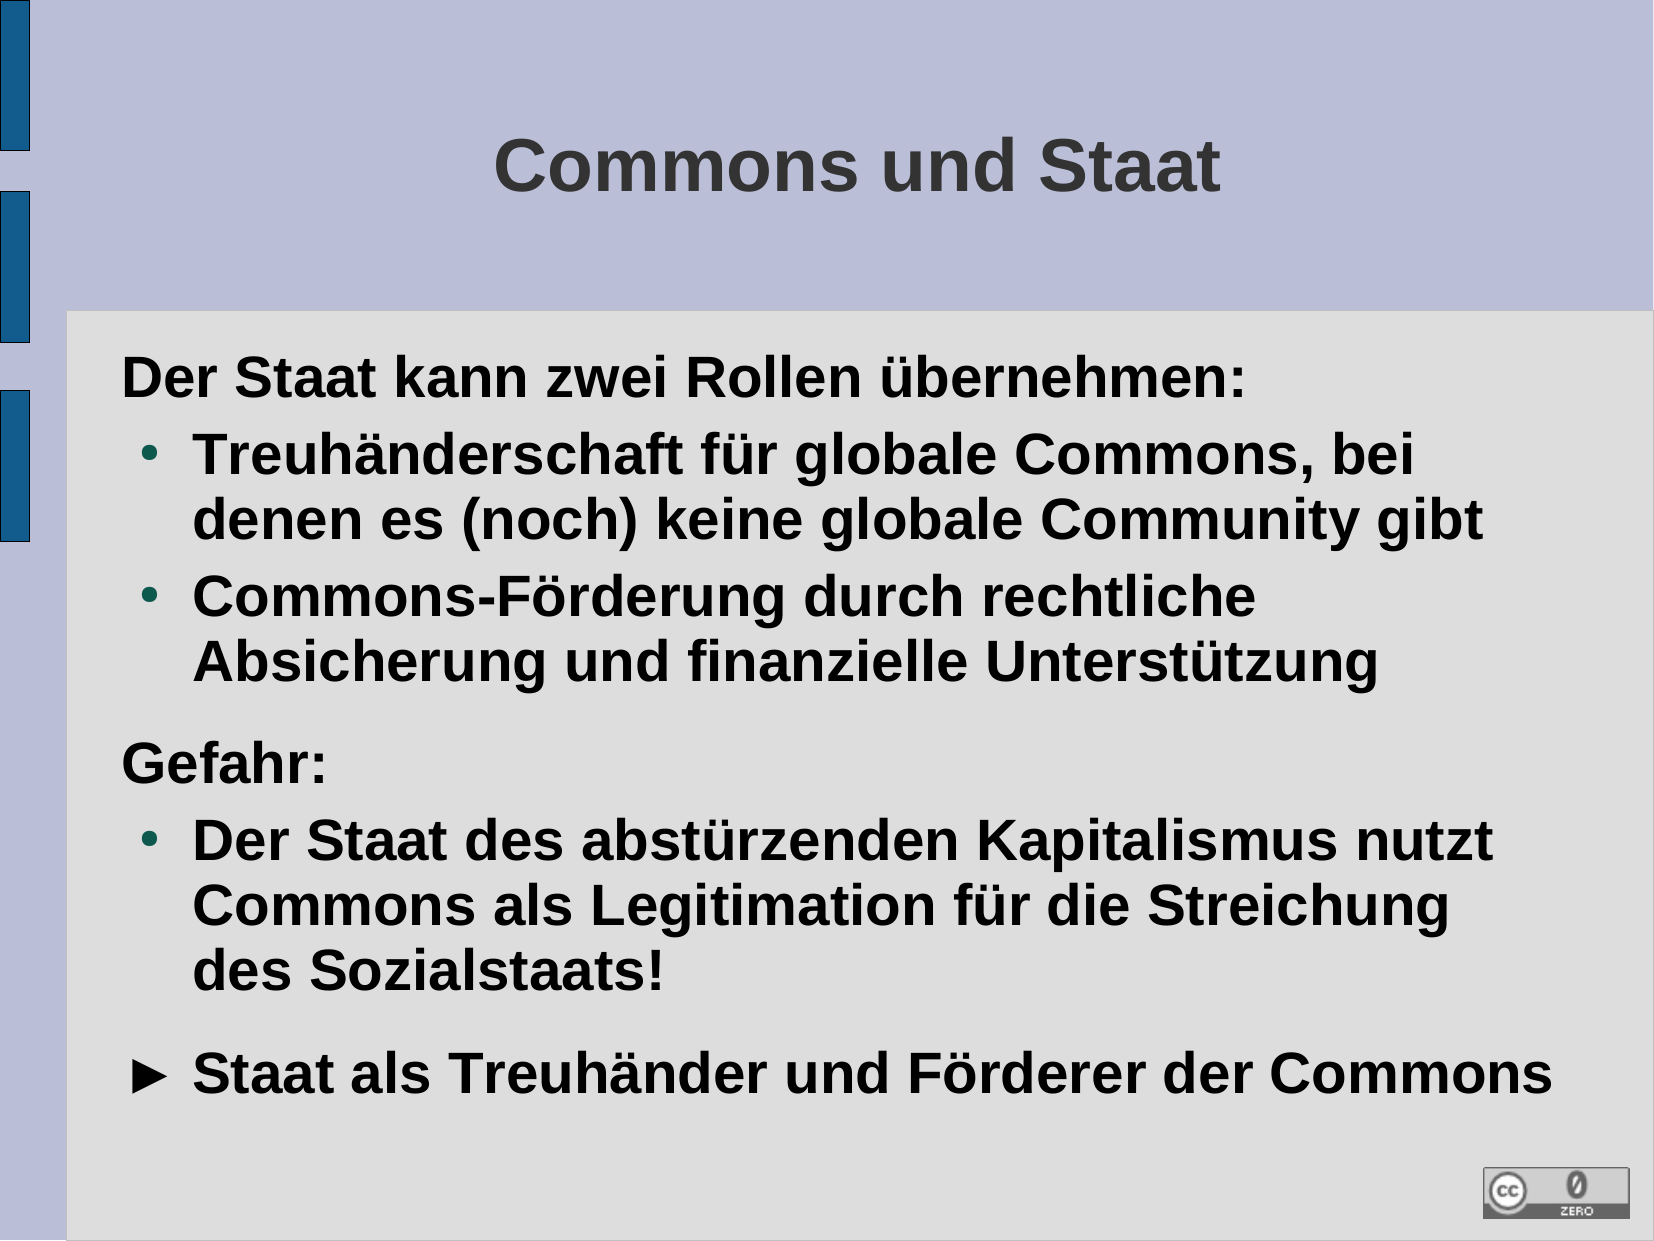

# Commons und Staat
Der Staat kann zwei Rollen übernehmen:
Treuhänderschaft für globale Commons, bei denen es (noch) keine globale Community gibt
Commons-Förderung durch rechtliche Absicherung und finanzielle Unterstützung
Gefahr:
Der Staat des abstürzenden Kapitalismus nutzt Commons als Legitimation für die Streichung des Sozialstaats!
► Staat als Treuhänder und Förderer der Commons